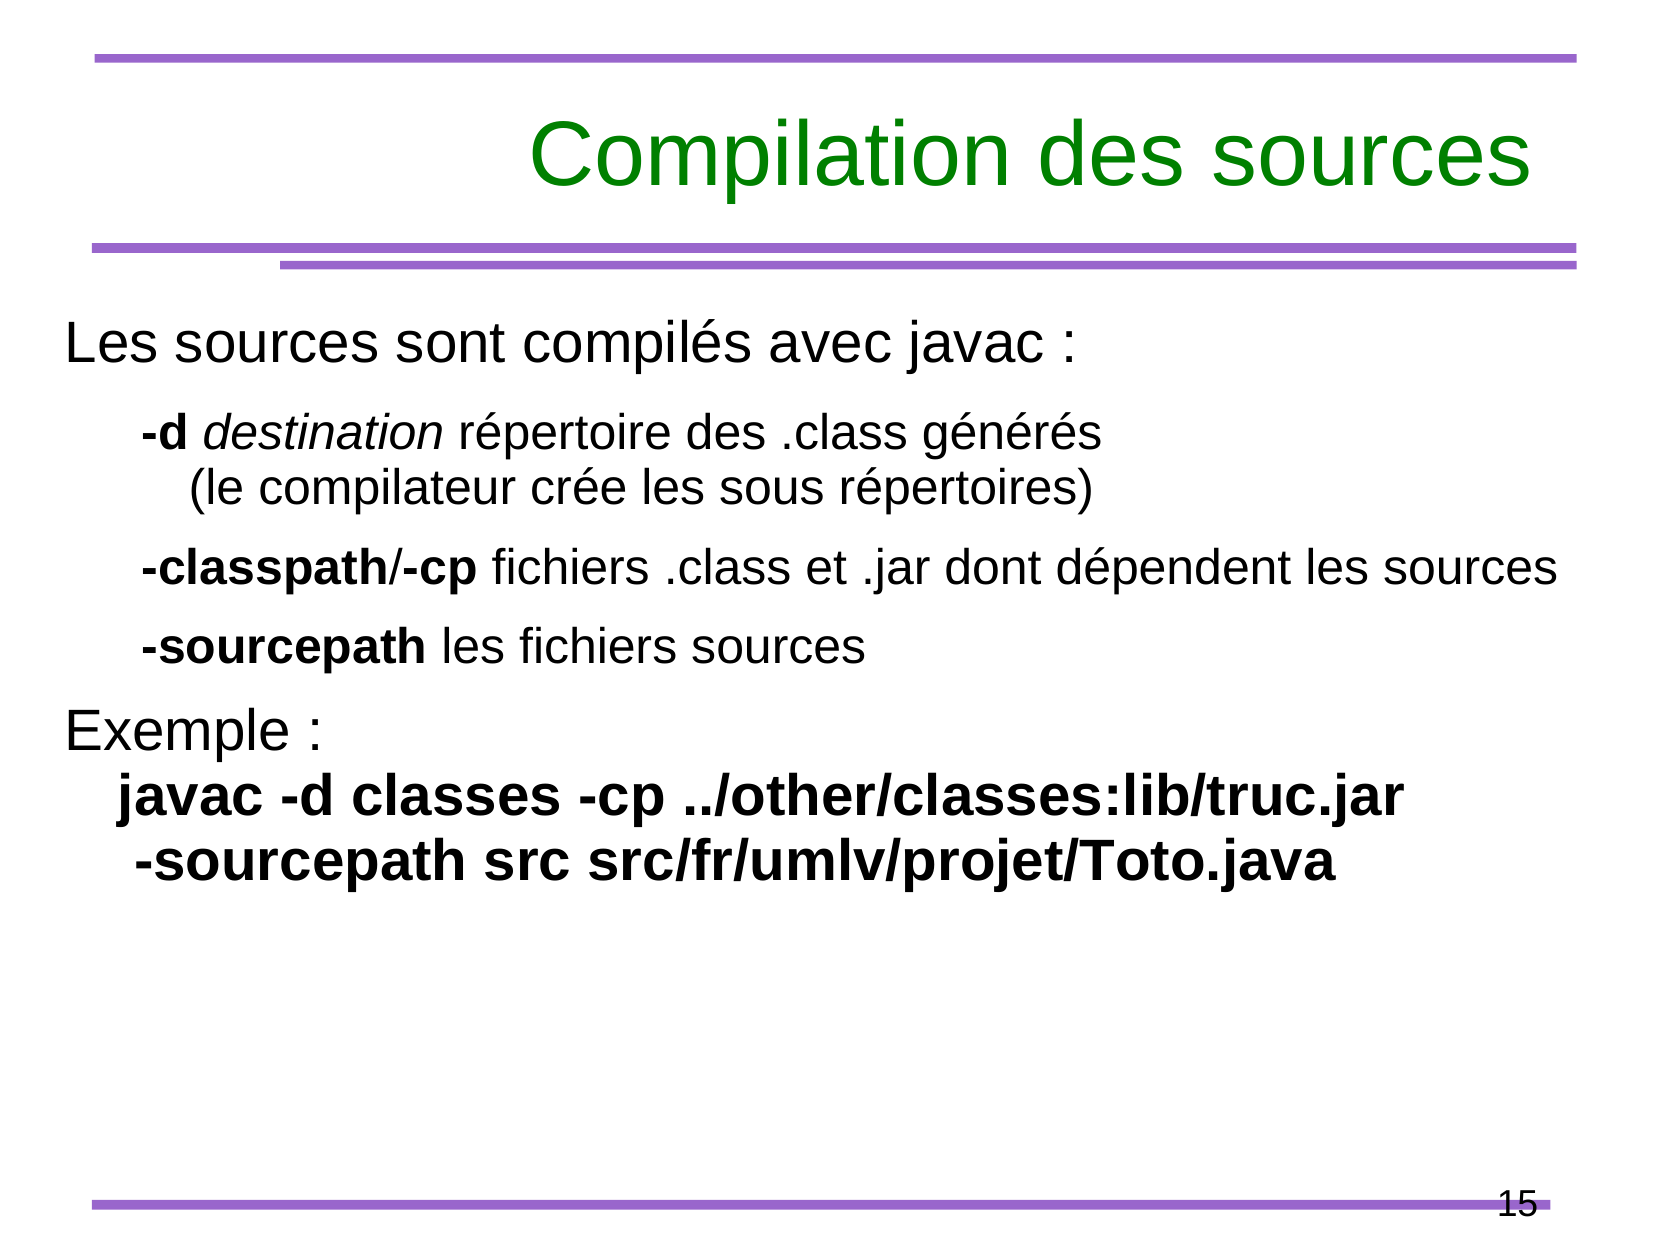

# Compilation des sources
Les sources sont compilés avec javac :
-d destination répertoire des .class générés
(le compilateur crée les sous répertoires)
-classpath/-cp fichiers .class et .jar dont dépendent les sources
-sourcepath les fichiers sources
Exemple :
javac -d classes -cp ../other/classes:lib/truc.jar
 -sourcepath src src/fr/umlv/projet/Toto.java